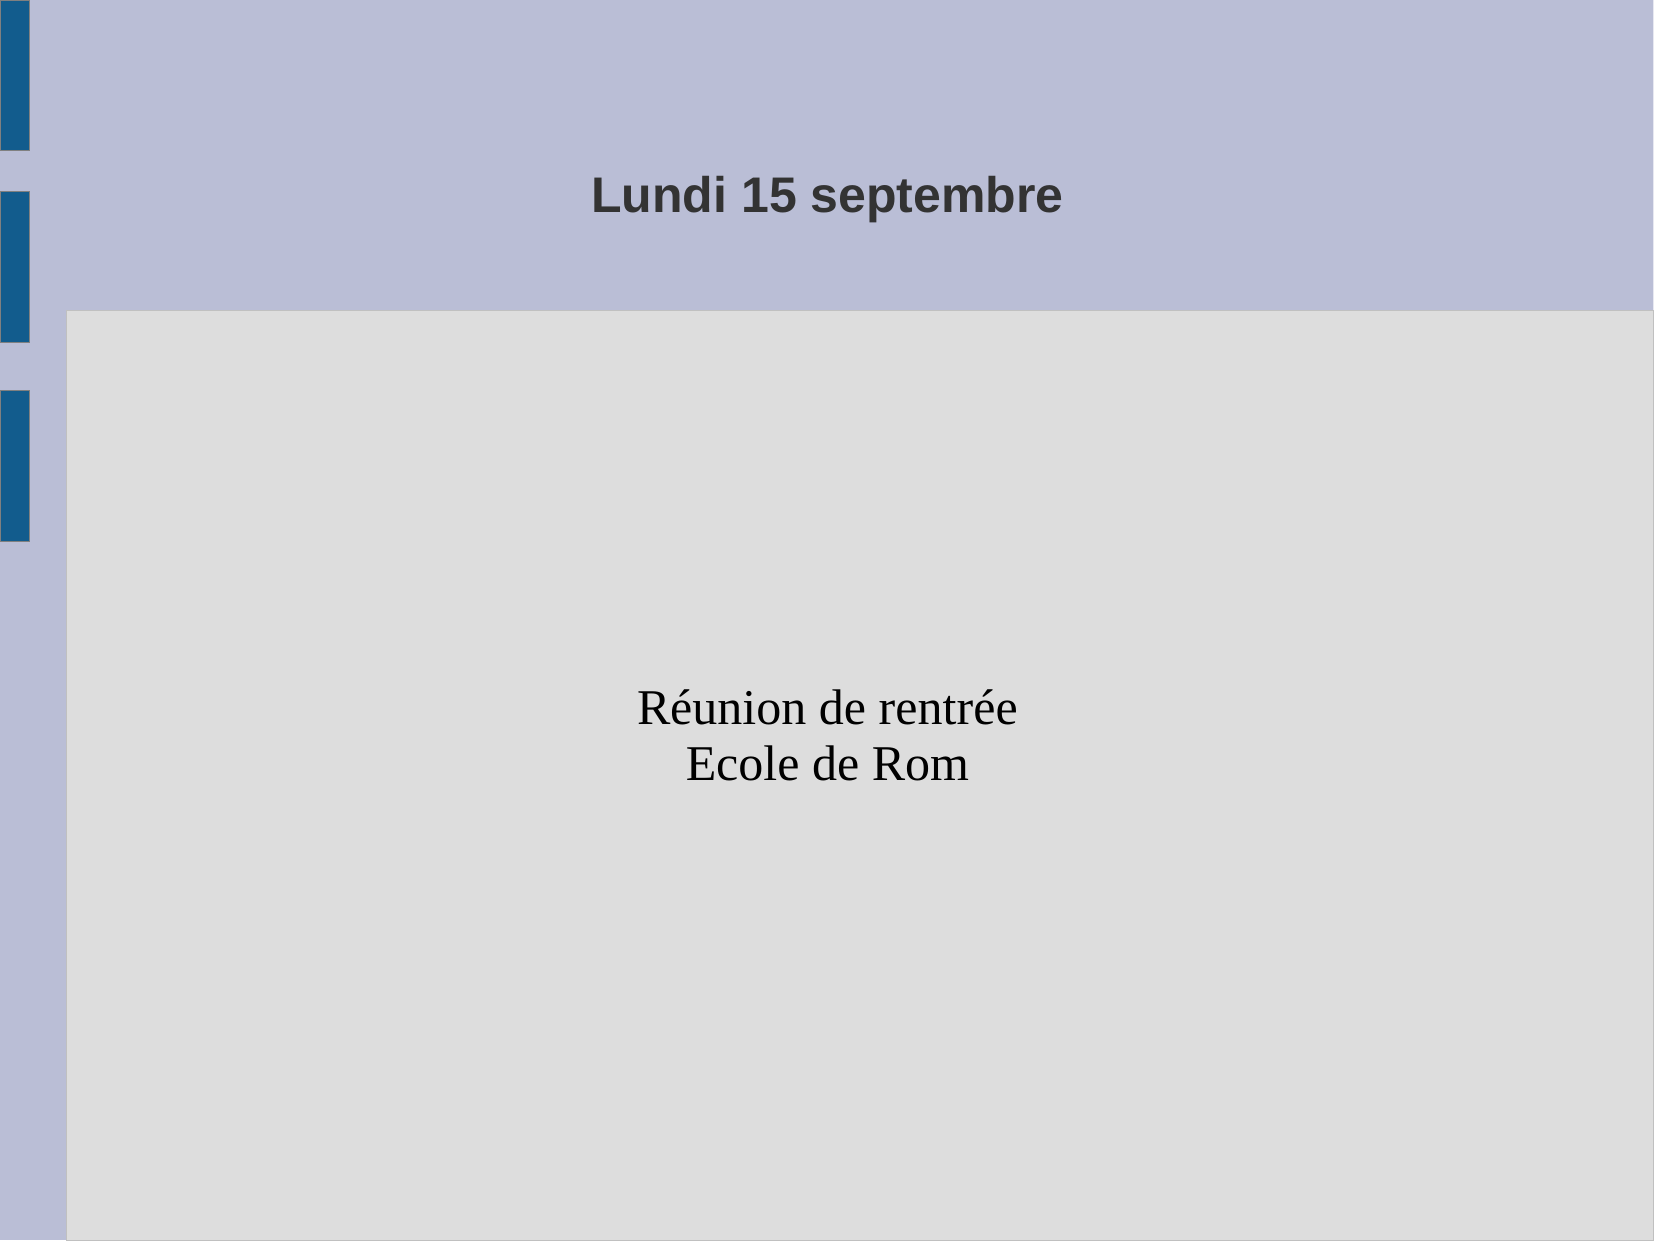

# Lundi 15 septembre
Réunion de rentrée
Ecole de Rom